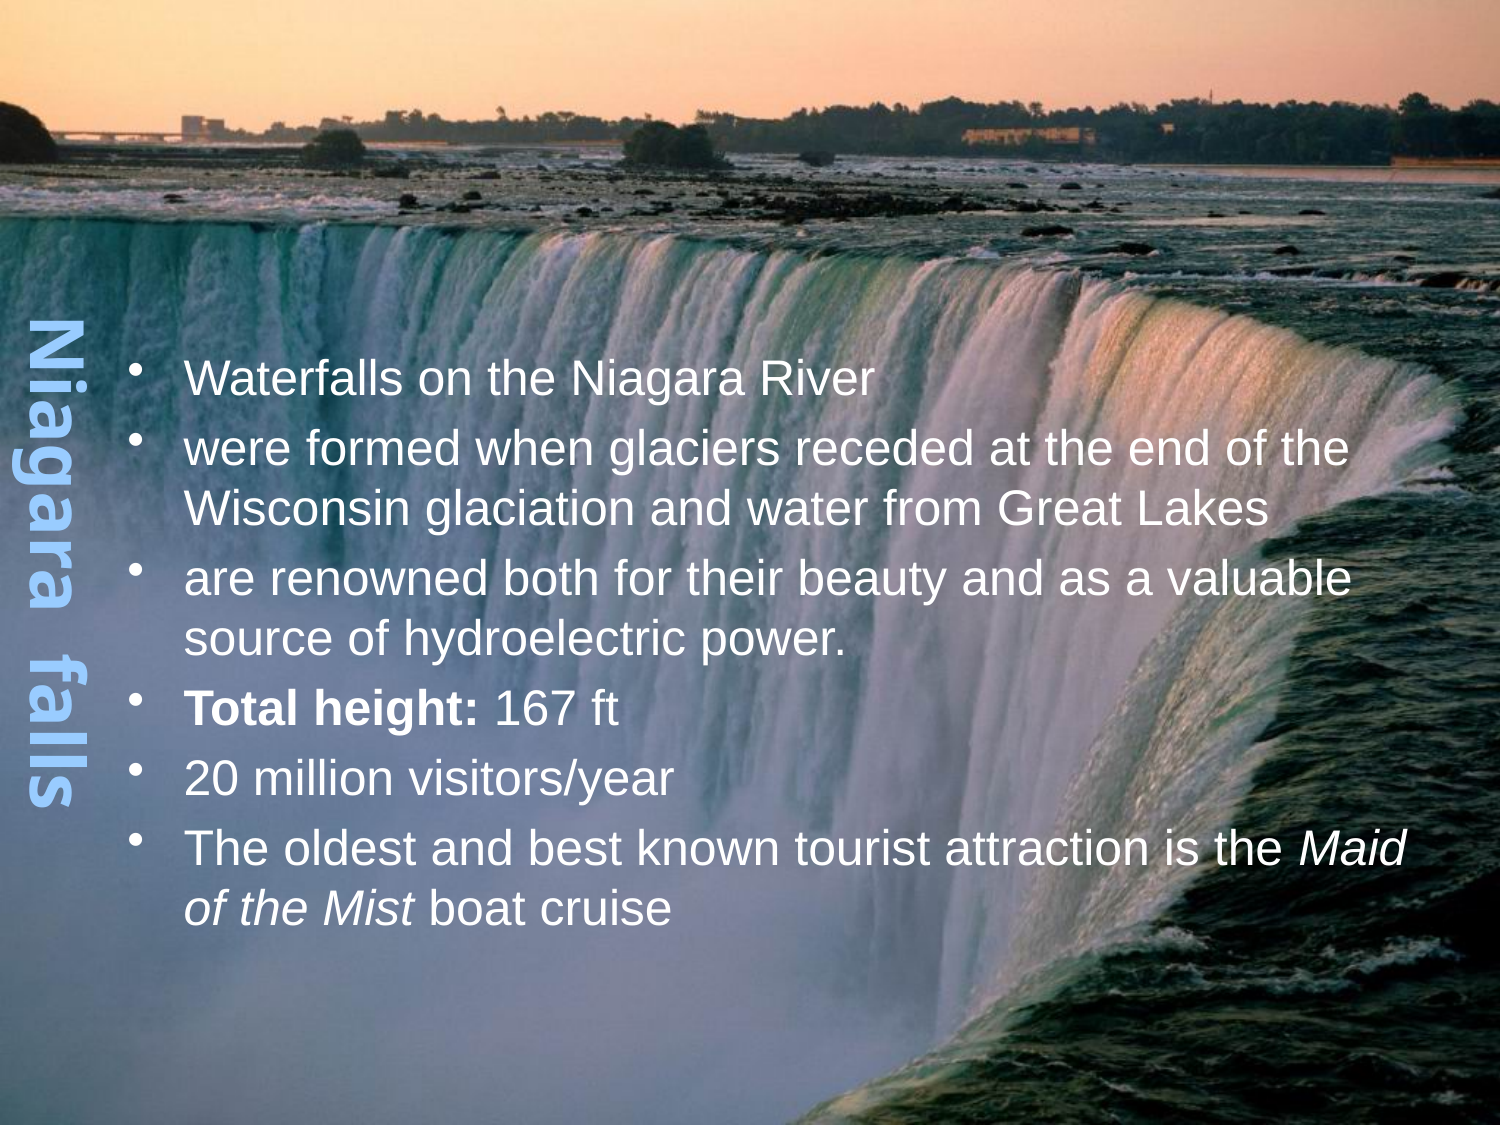

# Waterfalls on the Niagara River
were formed when glaciers receded at the end of the Wisconsin glaciation and water from Great Lakes
are renowned both for their beauty and as a valuable source of hydroelectric power.
Total height: 167 ft
20 million visitors/year
The oldest and best known tourist attraction is the Maid of the Mist boat cruise
Niagara falls